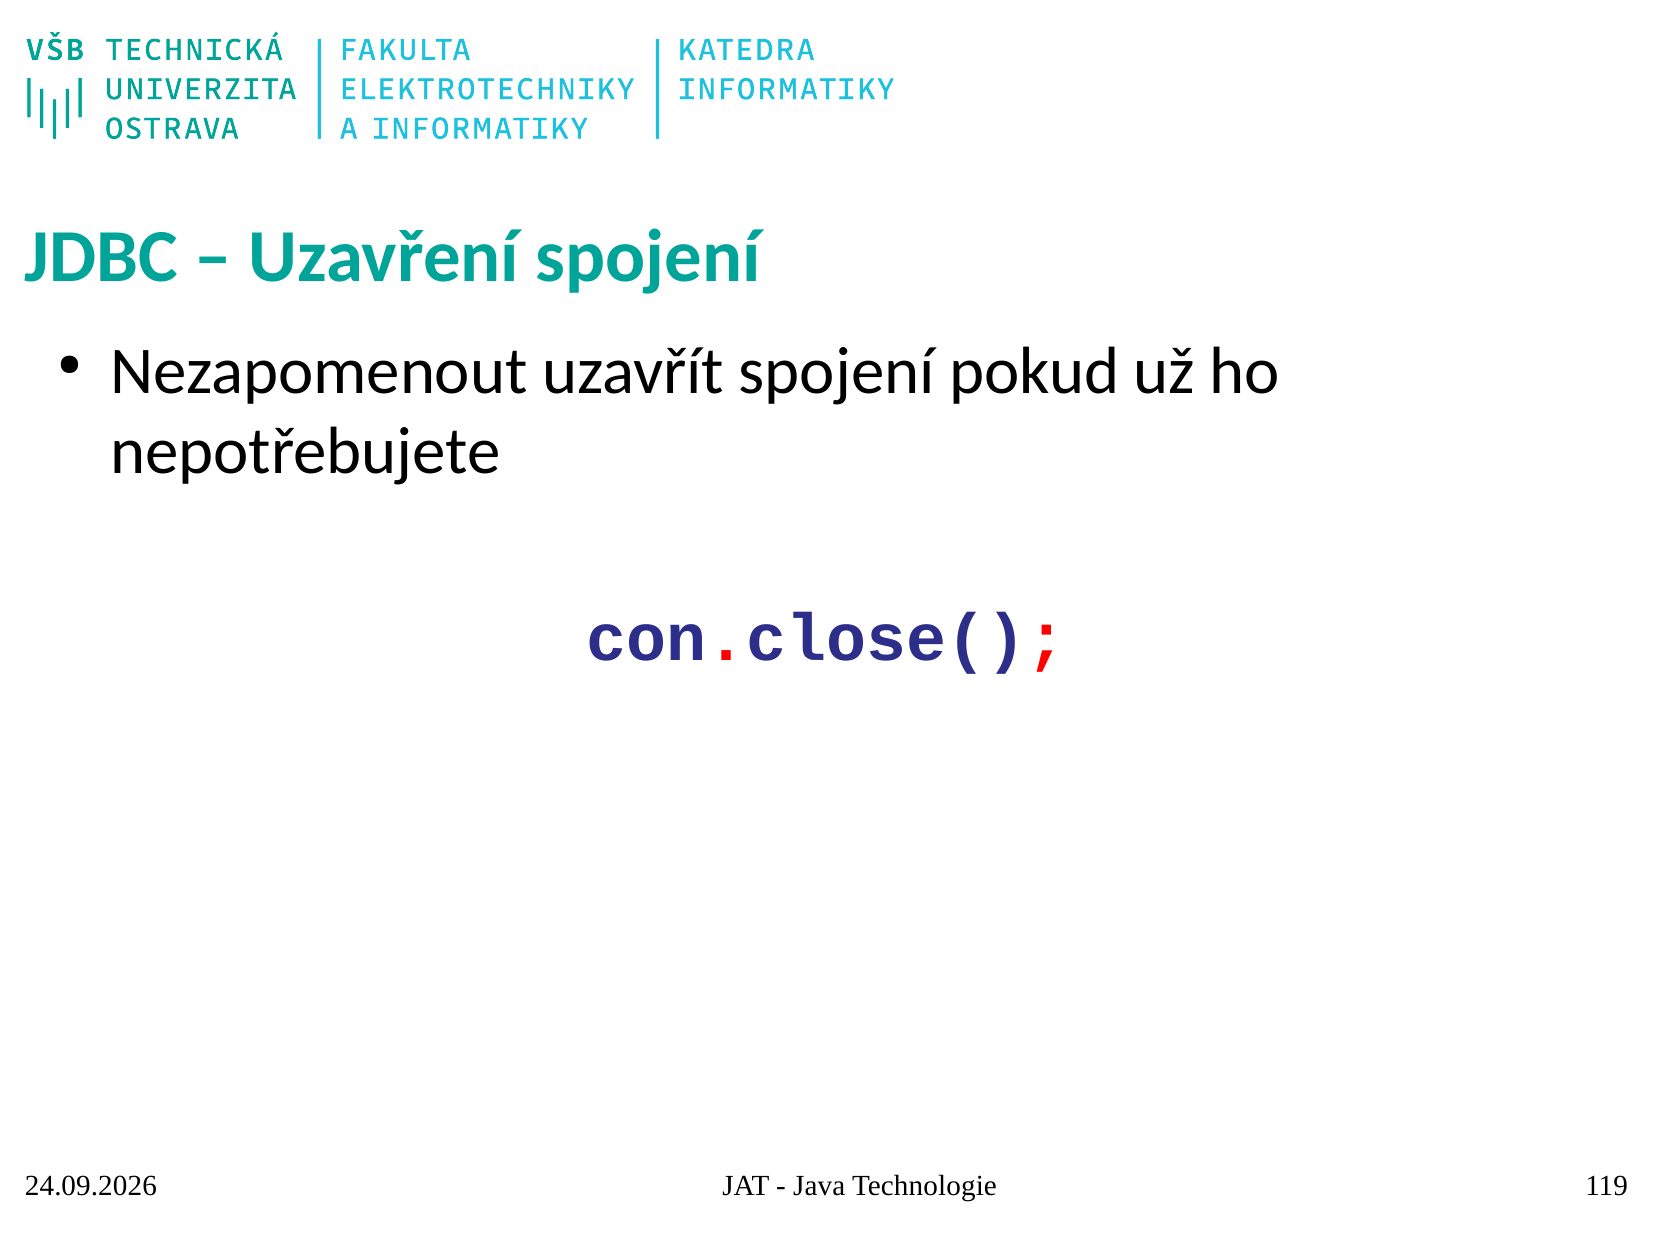

JDBC – Uzavření spojení
# Nezapomenout uzavřít spojení pokud už ho nepotřebujete
con.close();
JAT - Java Technologie
119